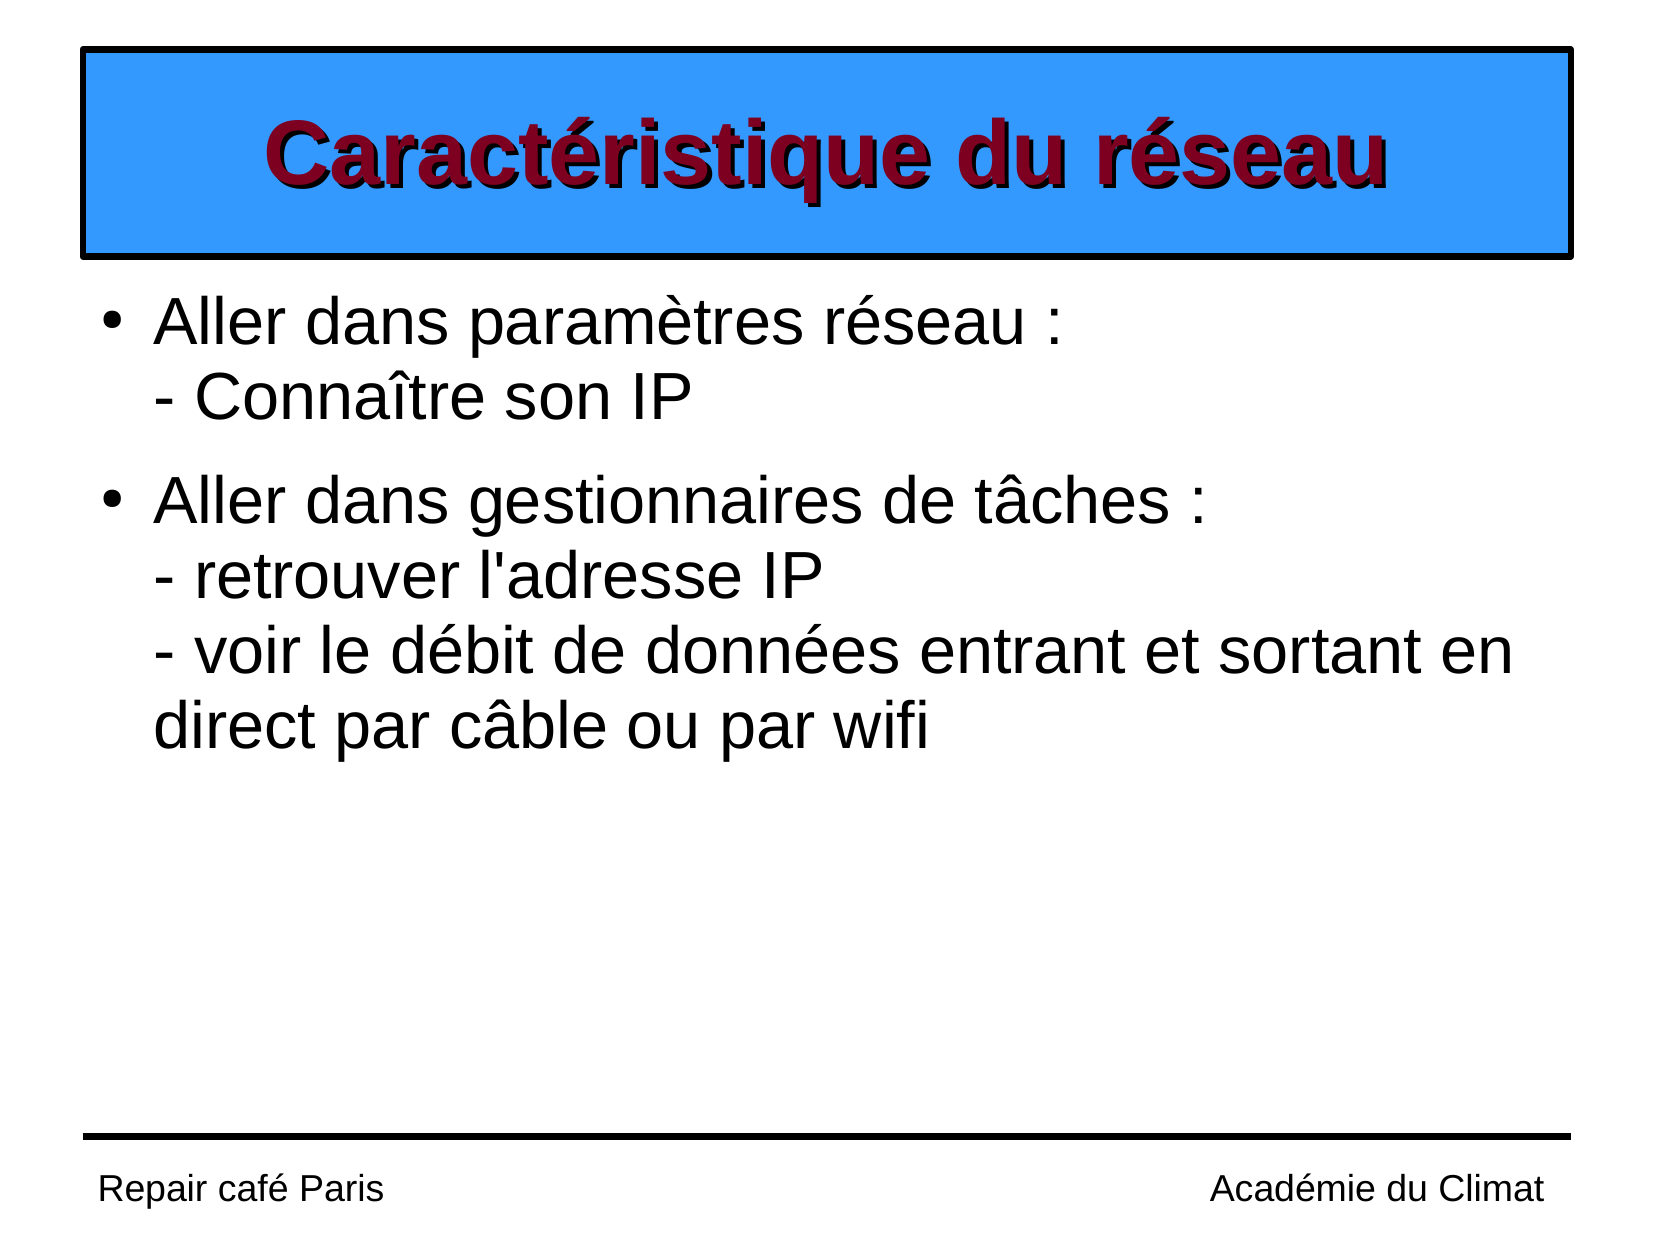

# Caractéristique du réseau
Aller dans paramètres réseau :
- Connaître son IP
Aller dans gestionnaires de tâches :
- retrouver l'adresse IP
- voir le débit de données entrant et sortant en direct par câble ou par wifi
Repair café Paris	Académie du Climat